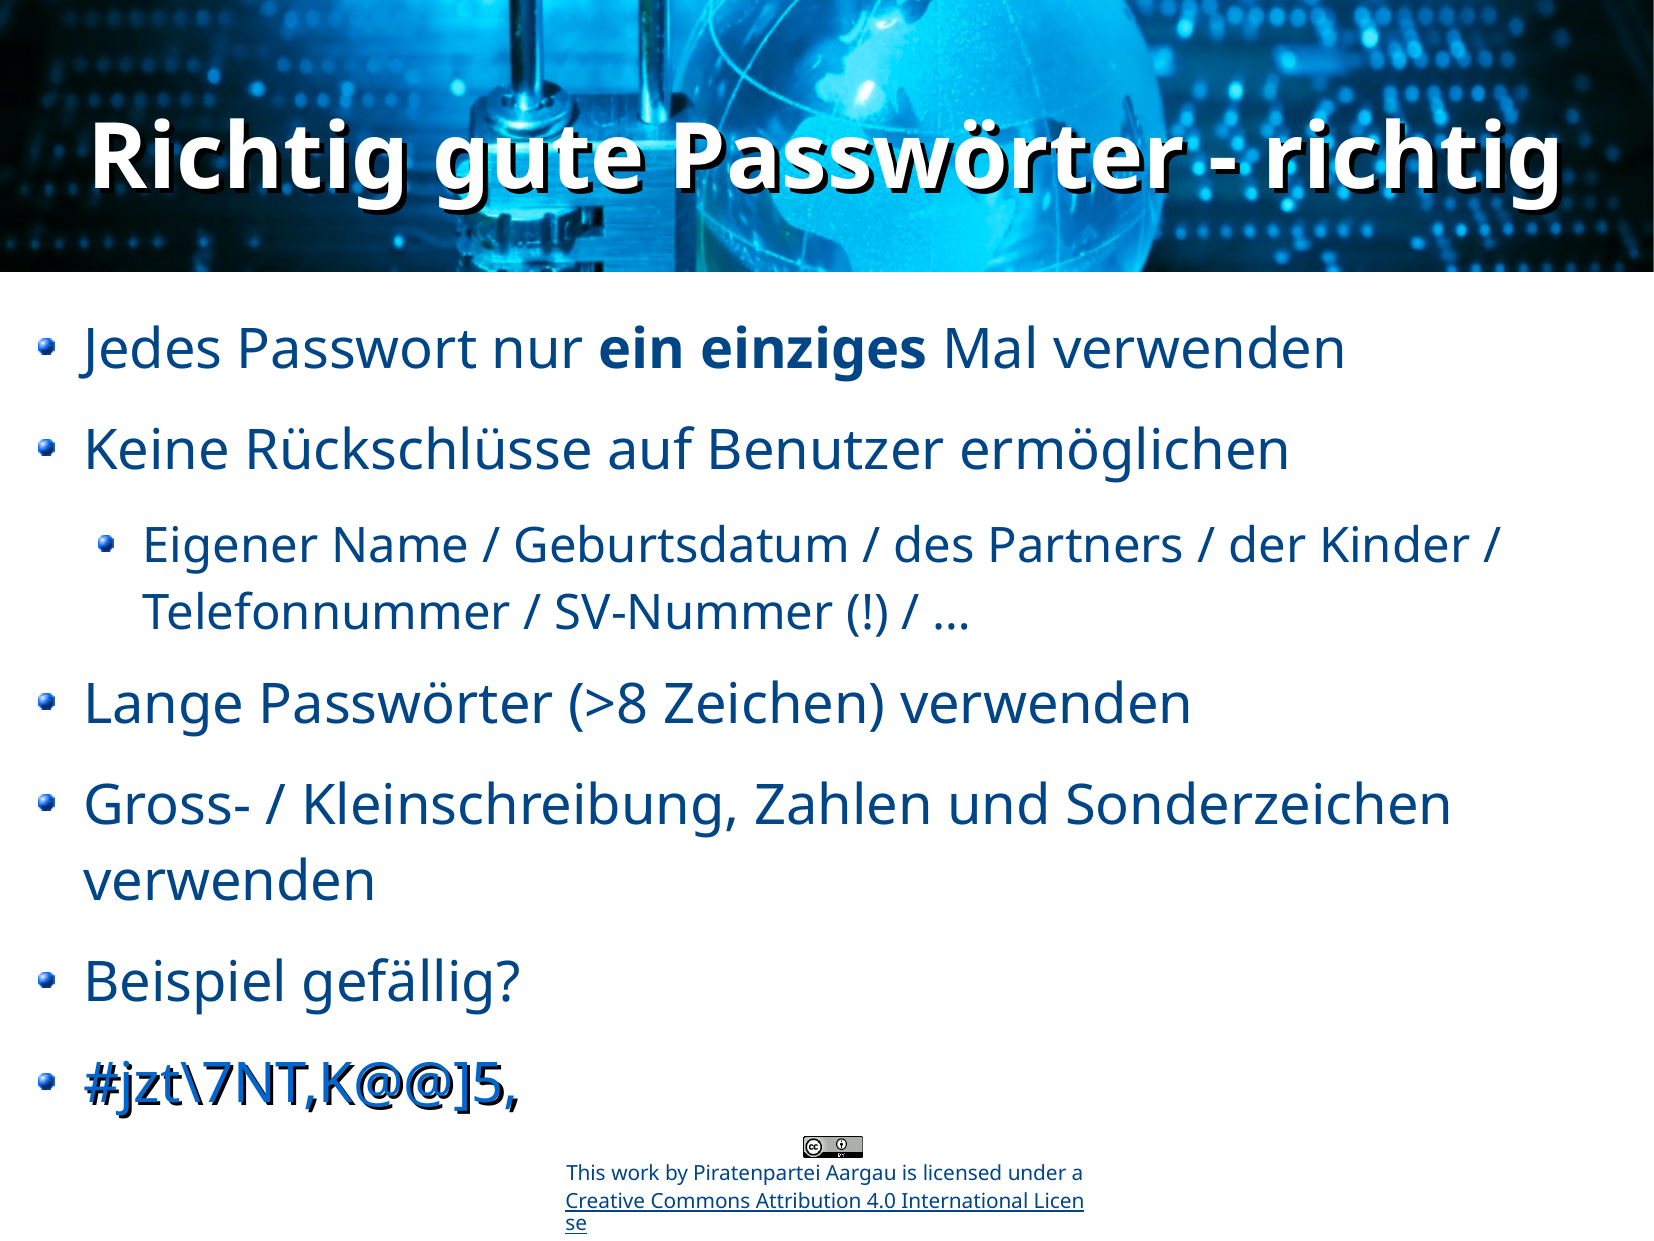

# Richtig gute Passwörter - richtig
Jedes Passwort nur ein einziges Mal verwenden
Keine Rückschlüsse auf Benutzer ermöglichen
Eigener Name / Geburtsdatum / des Partners / der Kinder / Telefonnummer / SV-Nummer (!) / …
Lange Passwörter (>8 Zeichen) verwenden
Gross- / Kleinschreibung, Zahlen und Sonderzeichen verwenden
Beispiel gefällig?
#jzt\7NT,K@@]5,